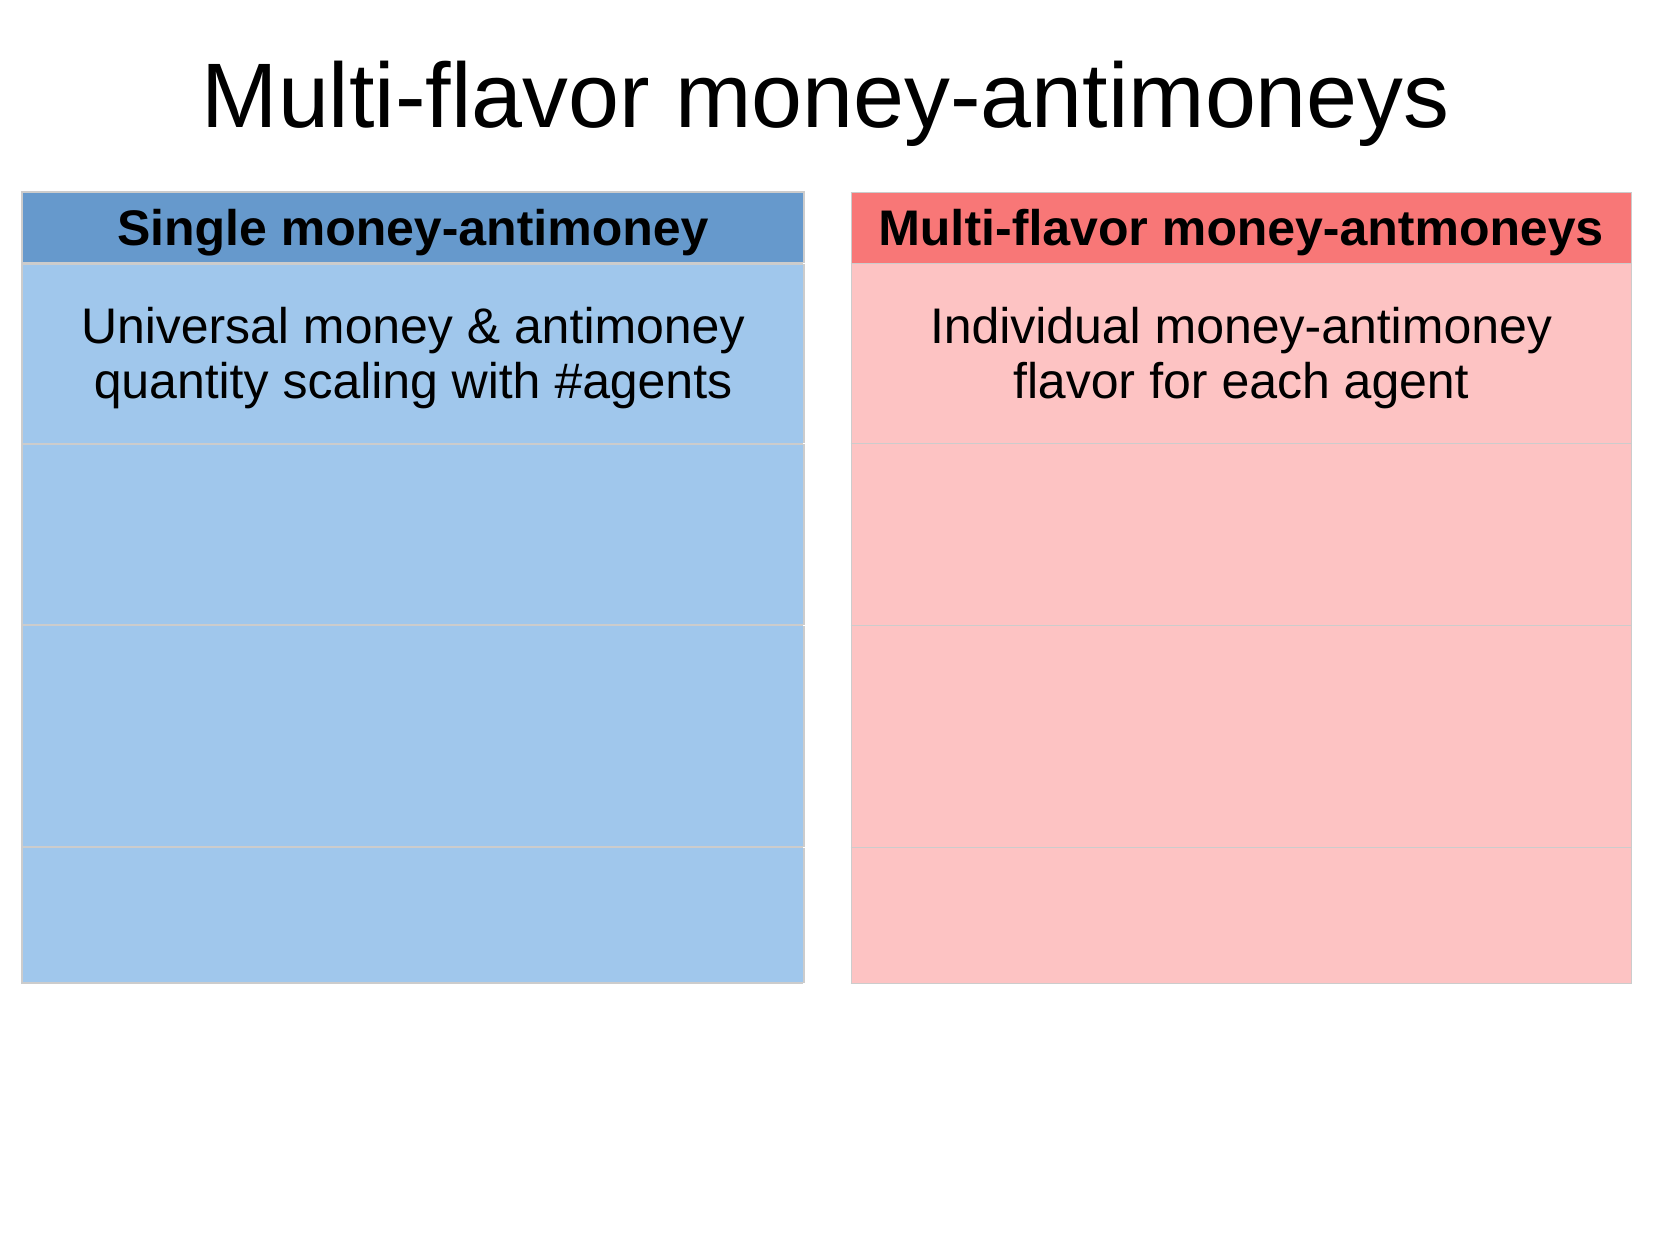

# Multi-flavor money-antimoneys
| Single money-antimoney | | Multi-flavor money-antmoneys |
| --- | --- | --- |
| Universal money & antimoney quantity scaling with #agents | | Individual money-antimoney flavor for each agent |
| | | |
| | | |
| | | |